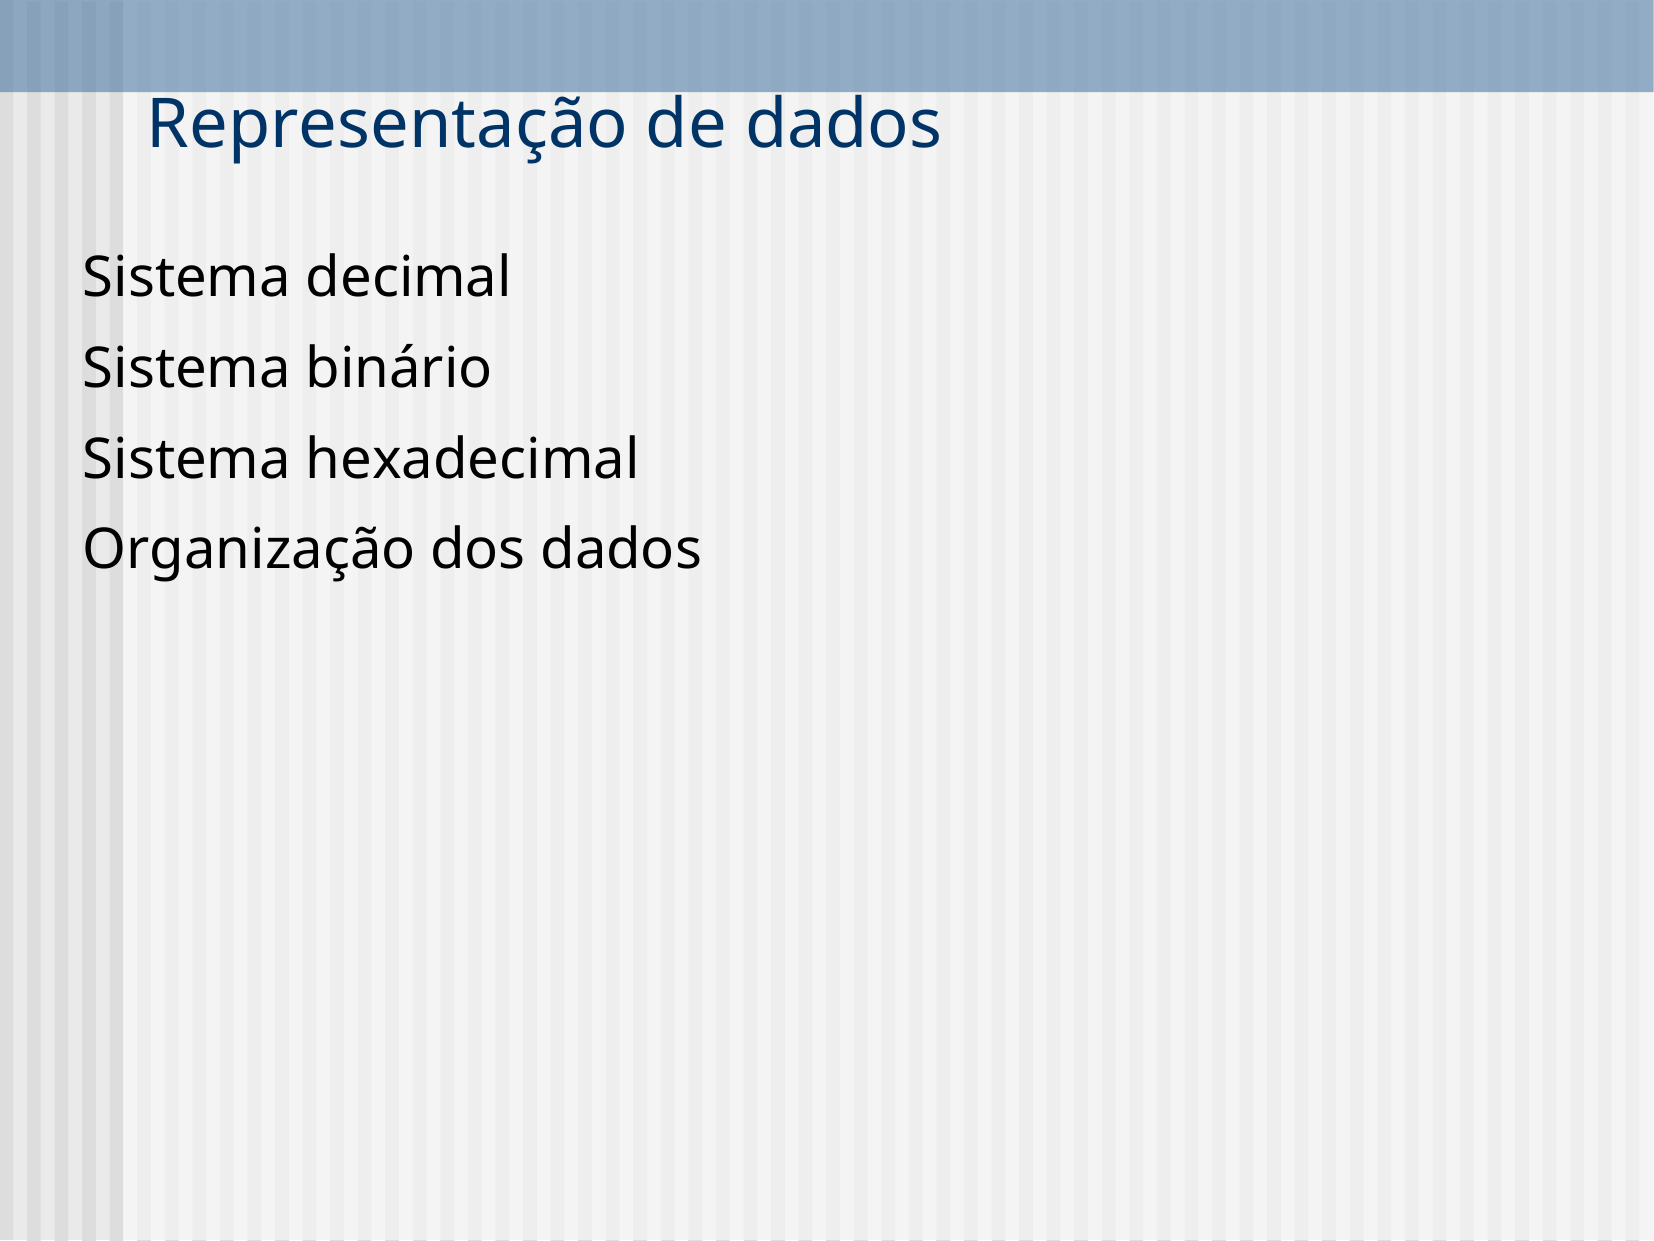

# Representação de dados
Sistema decimal
Sistema binário
Sistema hexadecimal
Organização dos dados